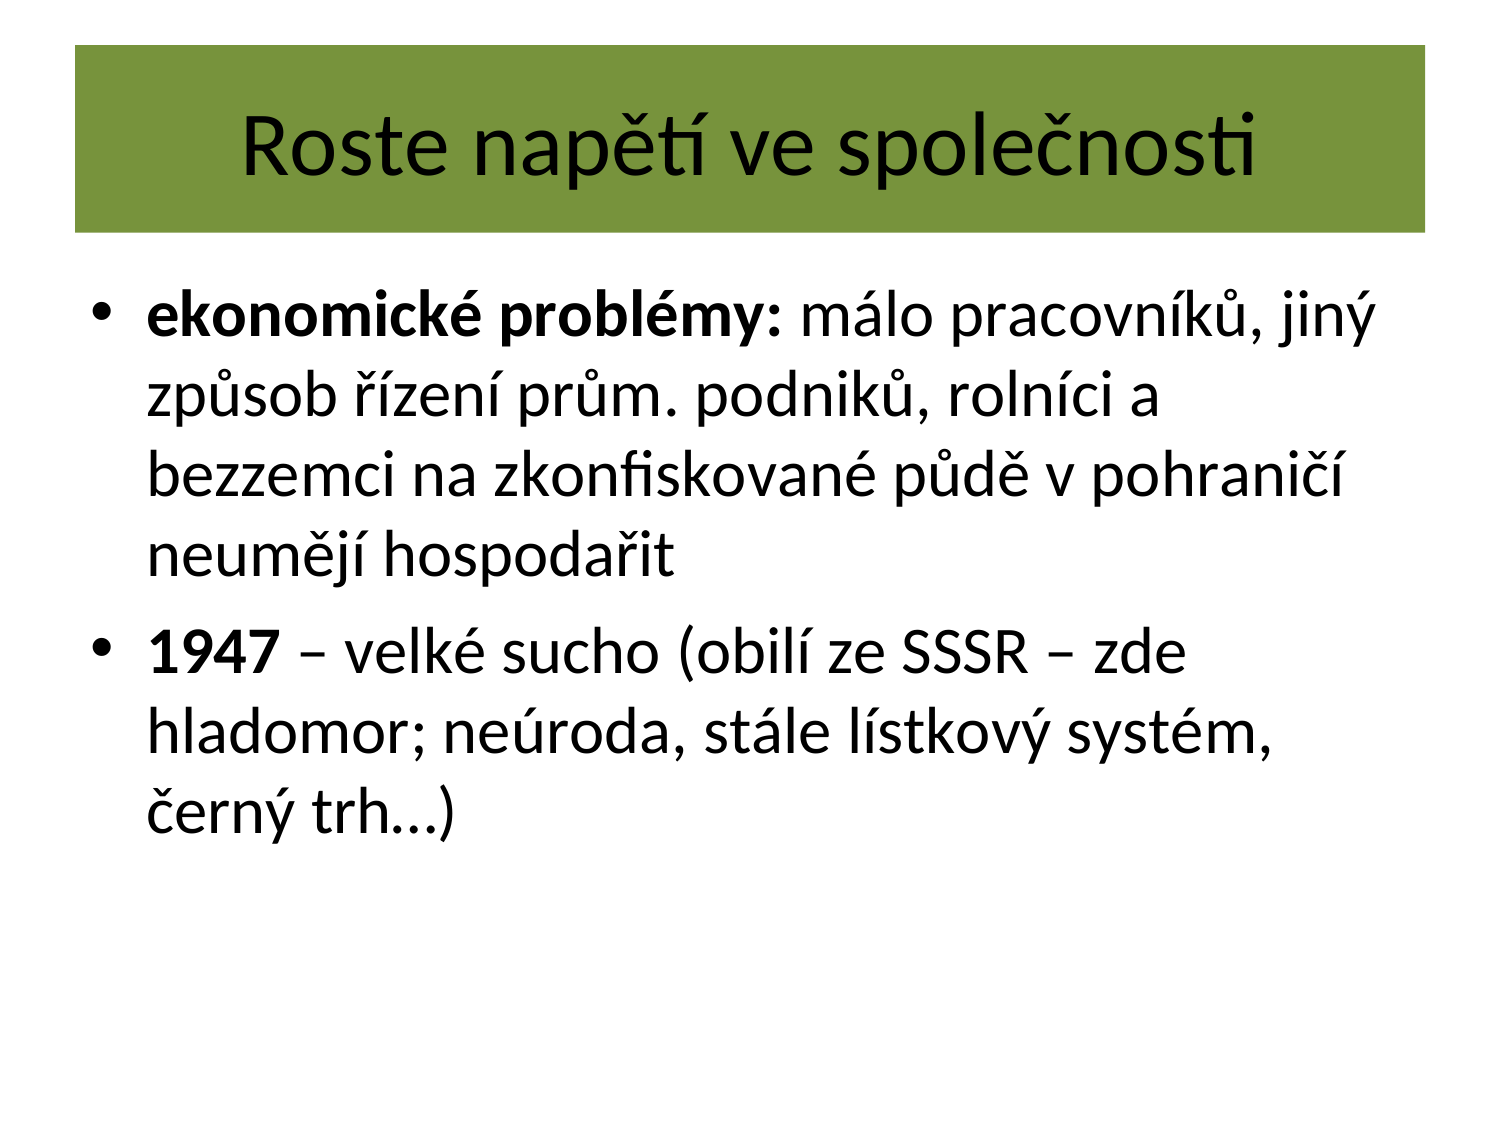

# Roste napětí ve společnosti
ekonomické problémy: málo pracovníků, jiný způsob řízení prům. podniků, rolníci a bezzemci na zkonfiskované půdě v pohraničí neumějí hospodařit
1947 – velké sucho (obilí ze SSSR – zde hladomor; neúroda, stále lístkový systém, černý trh…)